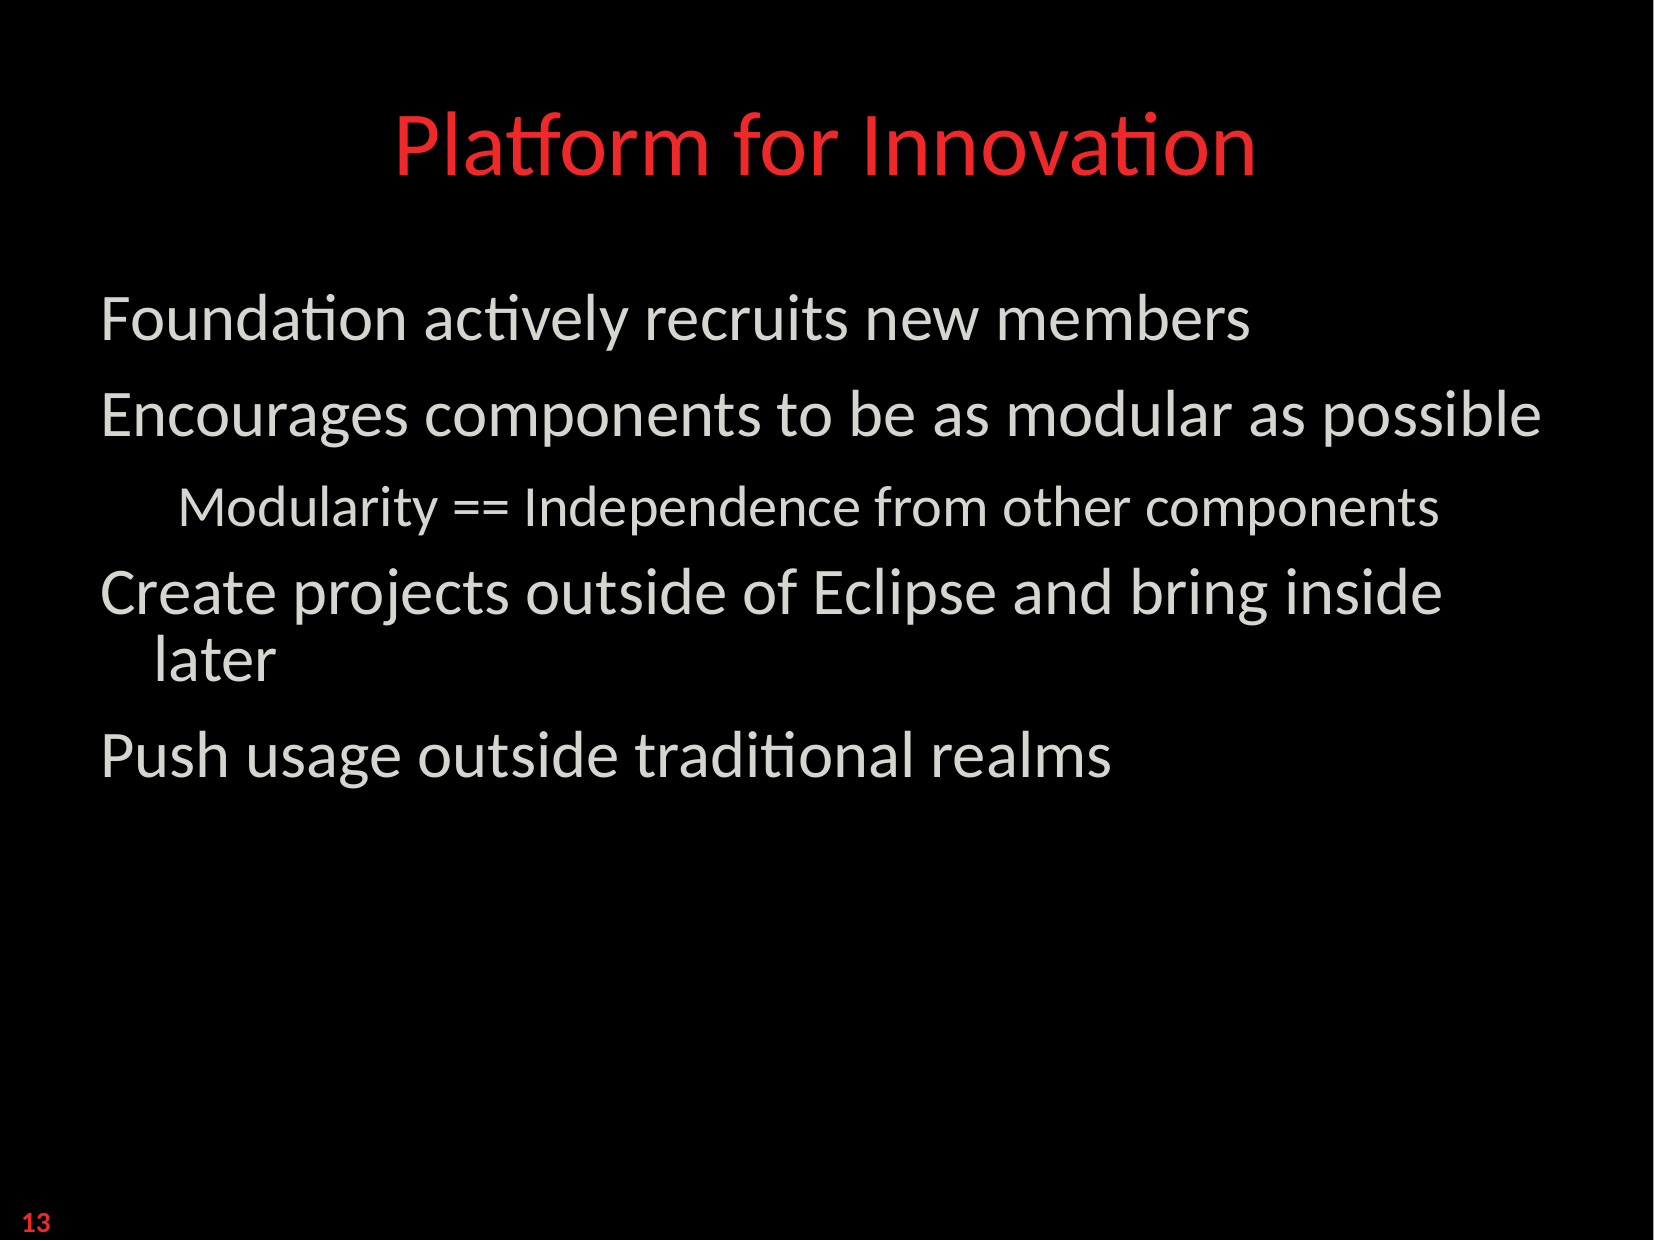

# Platform for Innovation
Foundation actively recruits new members
Encourages components to be as modular as possible
Modularity == Independence from other components
Create projects outside of Eclipse and bring inside later
Push usage outside traditional realms
13